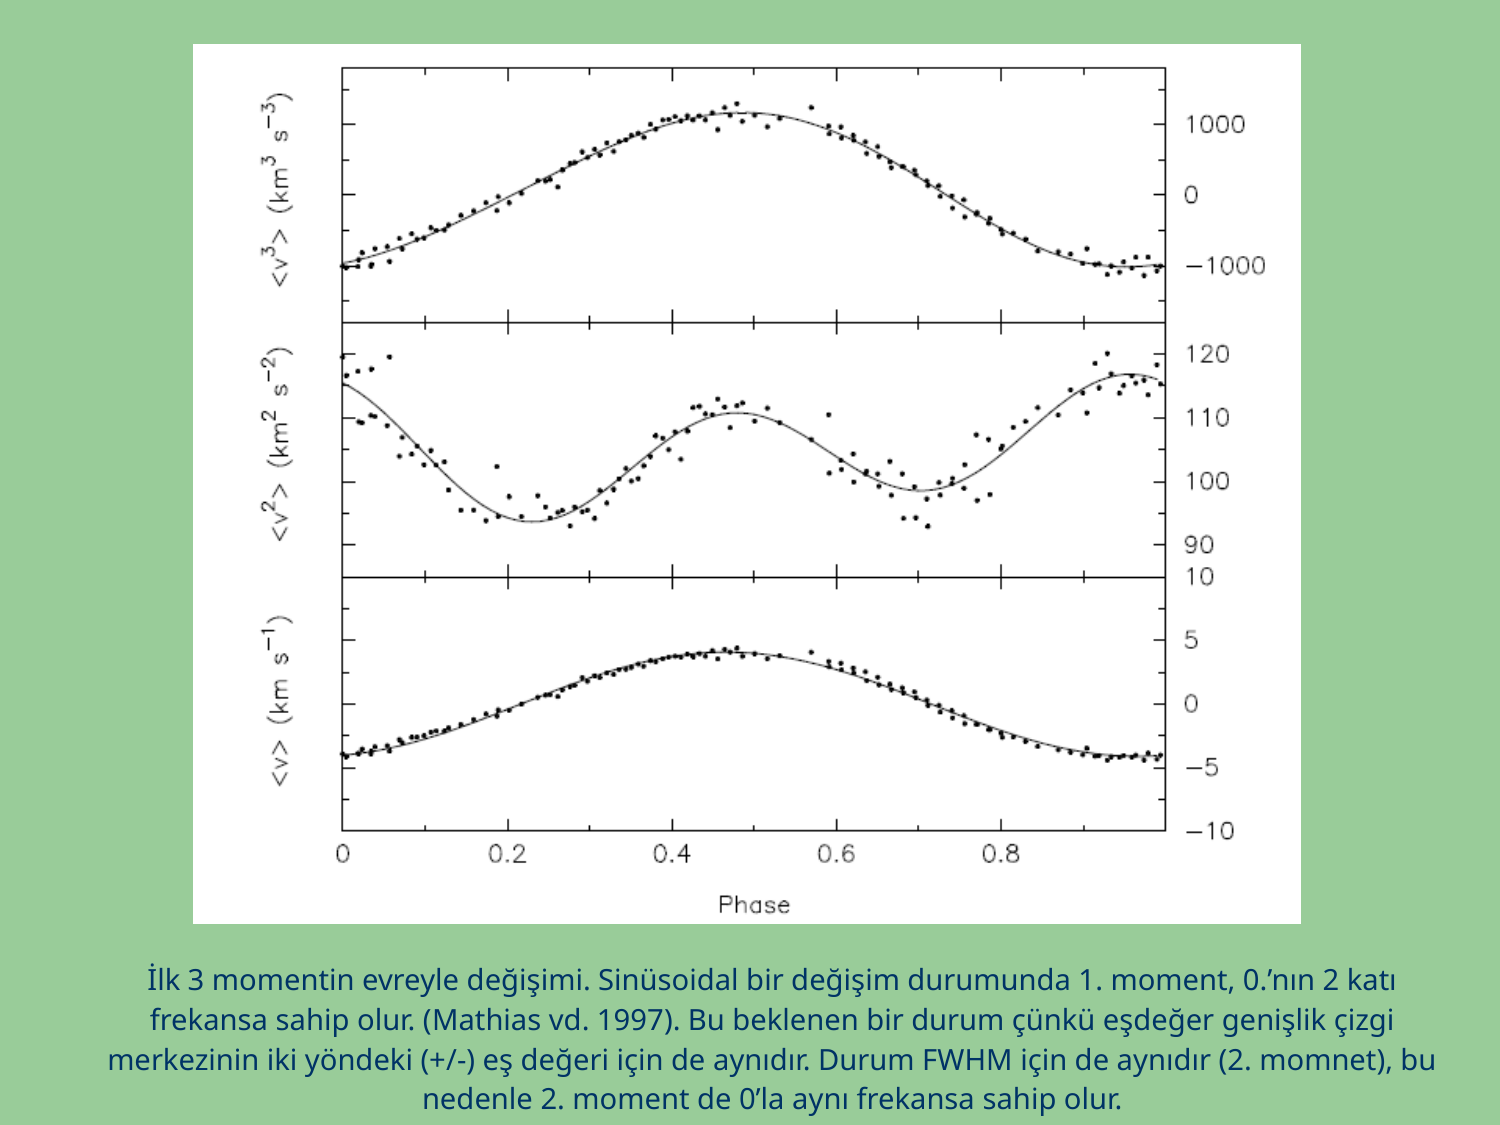

İlk 3 momentin evreyle değişimi. Sinüsoidal bir değişim durumunda 1. moment, 0.’nın 2 katı frekansa sahip olur. (Mathias vd. 1997). Bu beklenen bir durum çünkü eşdeğer genişlik çizgi merkezinin iki yöndeki (+/-) eş değeri için de aynıdır. Durum FWHM için de aynıdır (2. momnet), bu nedenle 2. moment de 0’la aynı frekansa sahip olur.